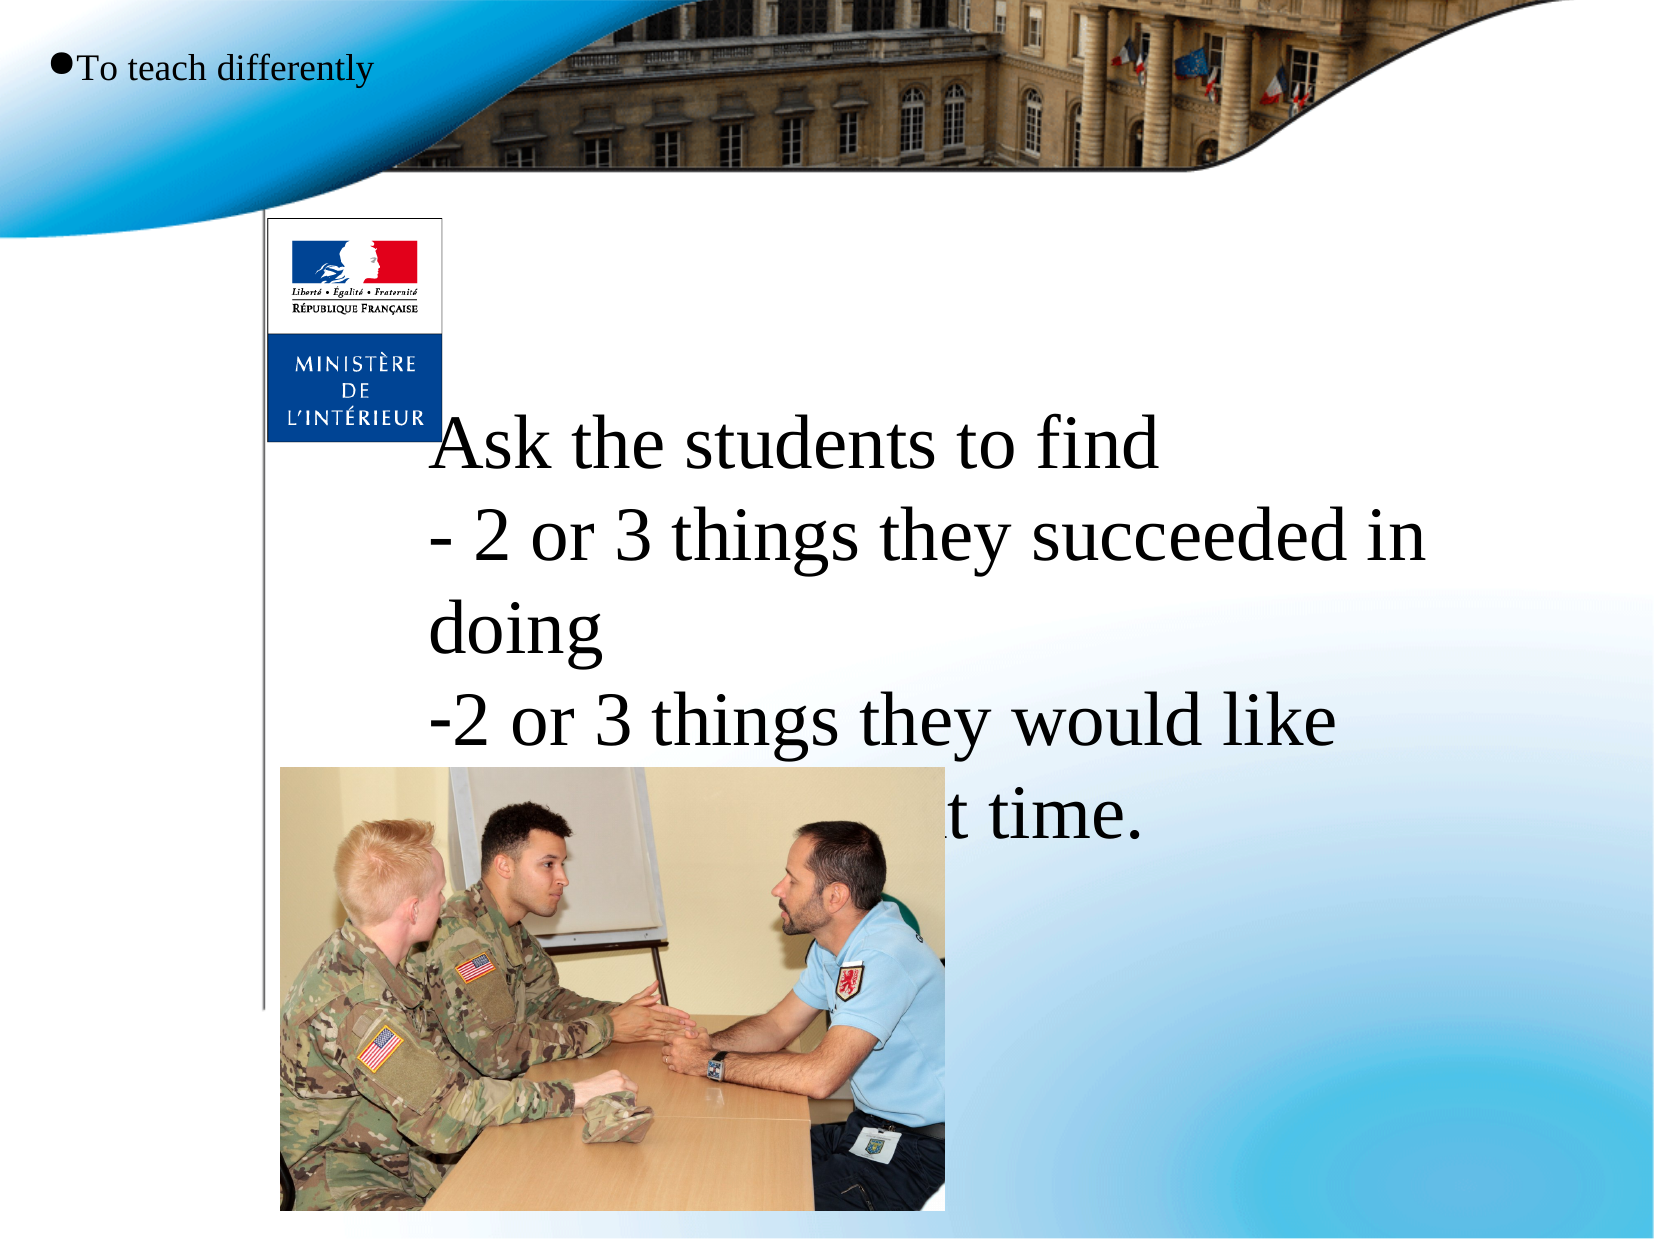

To teach differently
Ask the students to find
- 2 or 3 things they succeeded in doing
2 or 3 things they would like
 to do better next time.